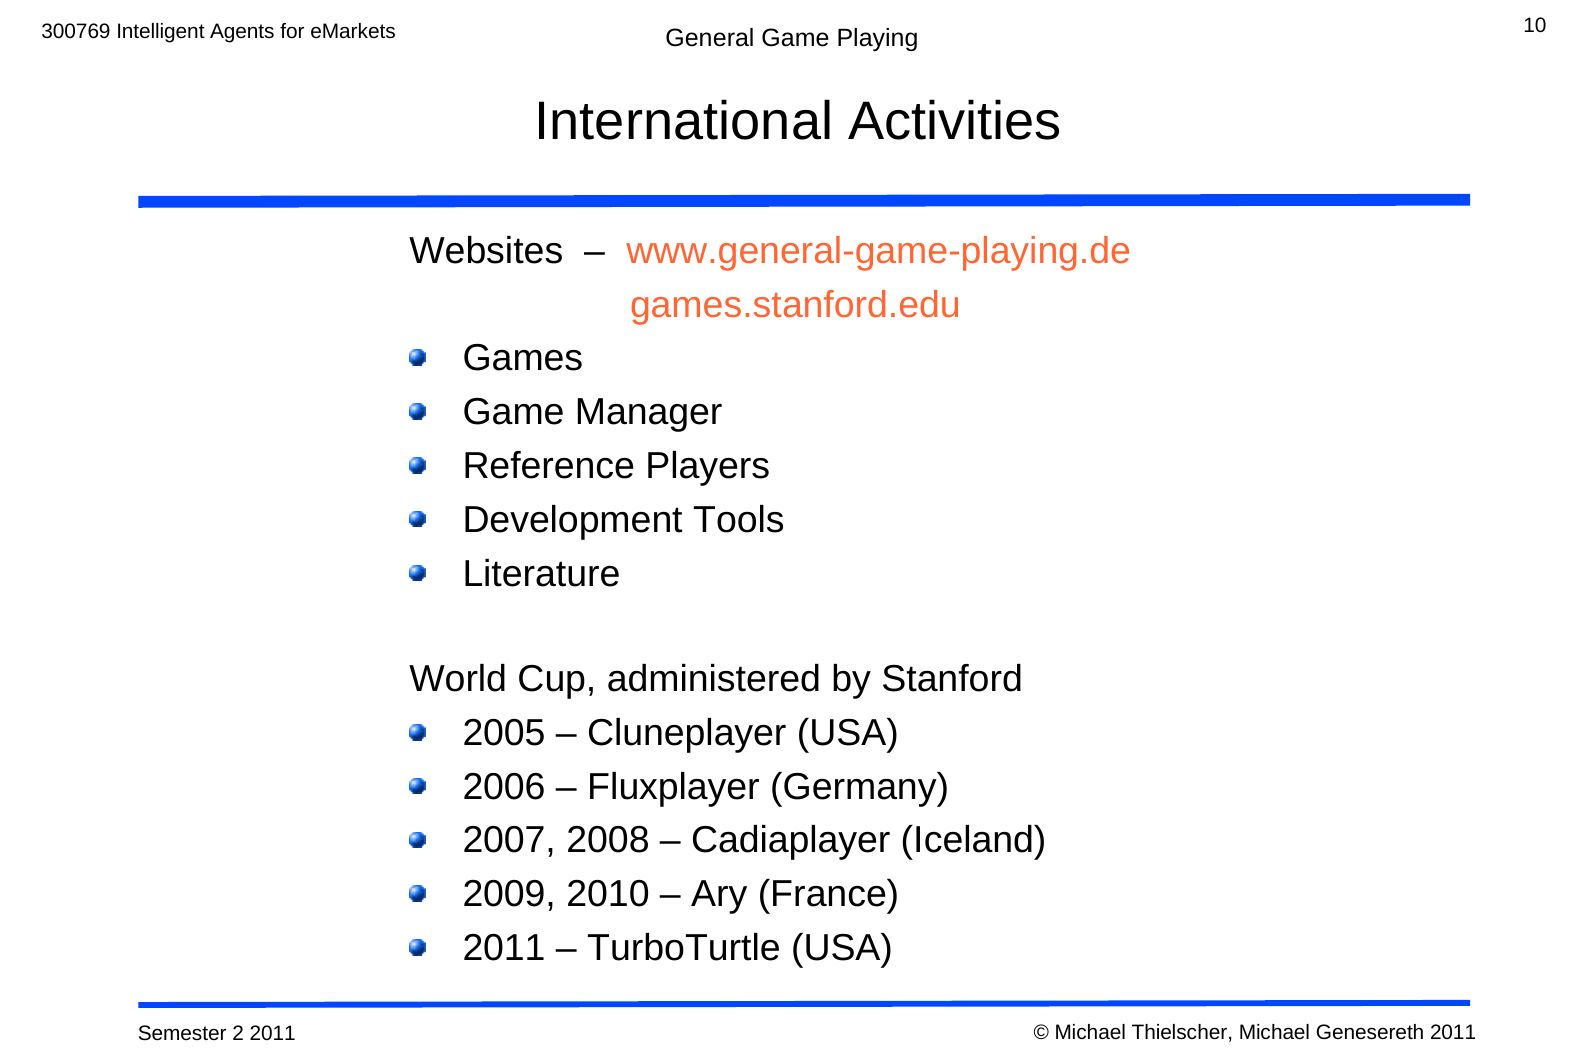

# International Activities
Websites – www.general-game-playing.de
 games.stanford.edu
Games
Game Manager
Reference Players
Development Tools
Literature
World Cup, administered by Stanford
2005 – Cluneplayer (USA)
2006 – Fluxplayer (Germany)
2007, 2008 – Cadiaplayer (Iceland)
2009, 2010 – Ary (France)
2011 – TurboTurtle (USA)